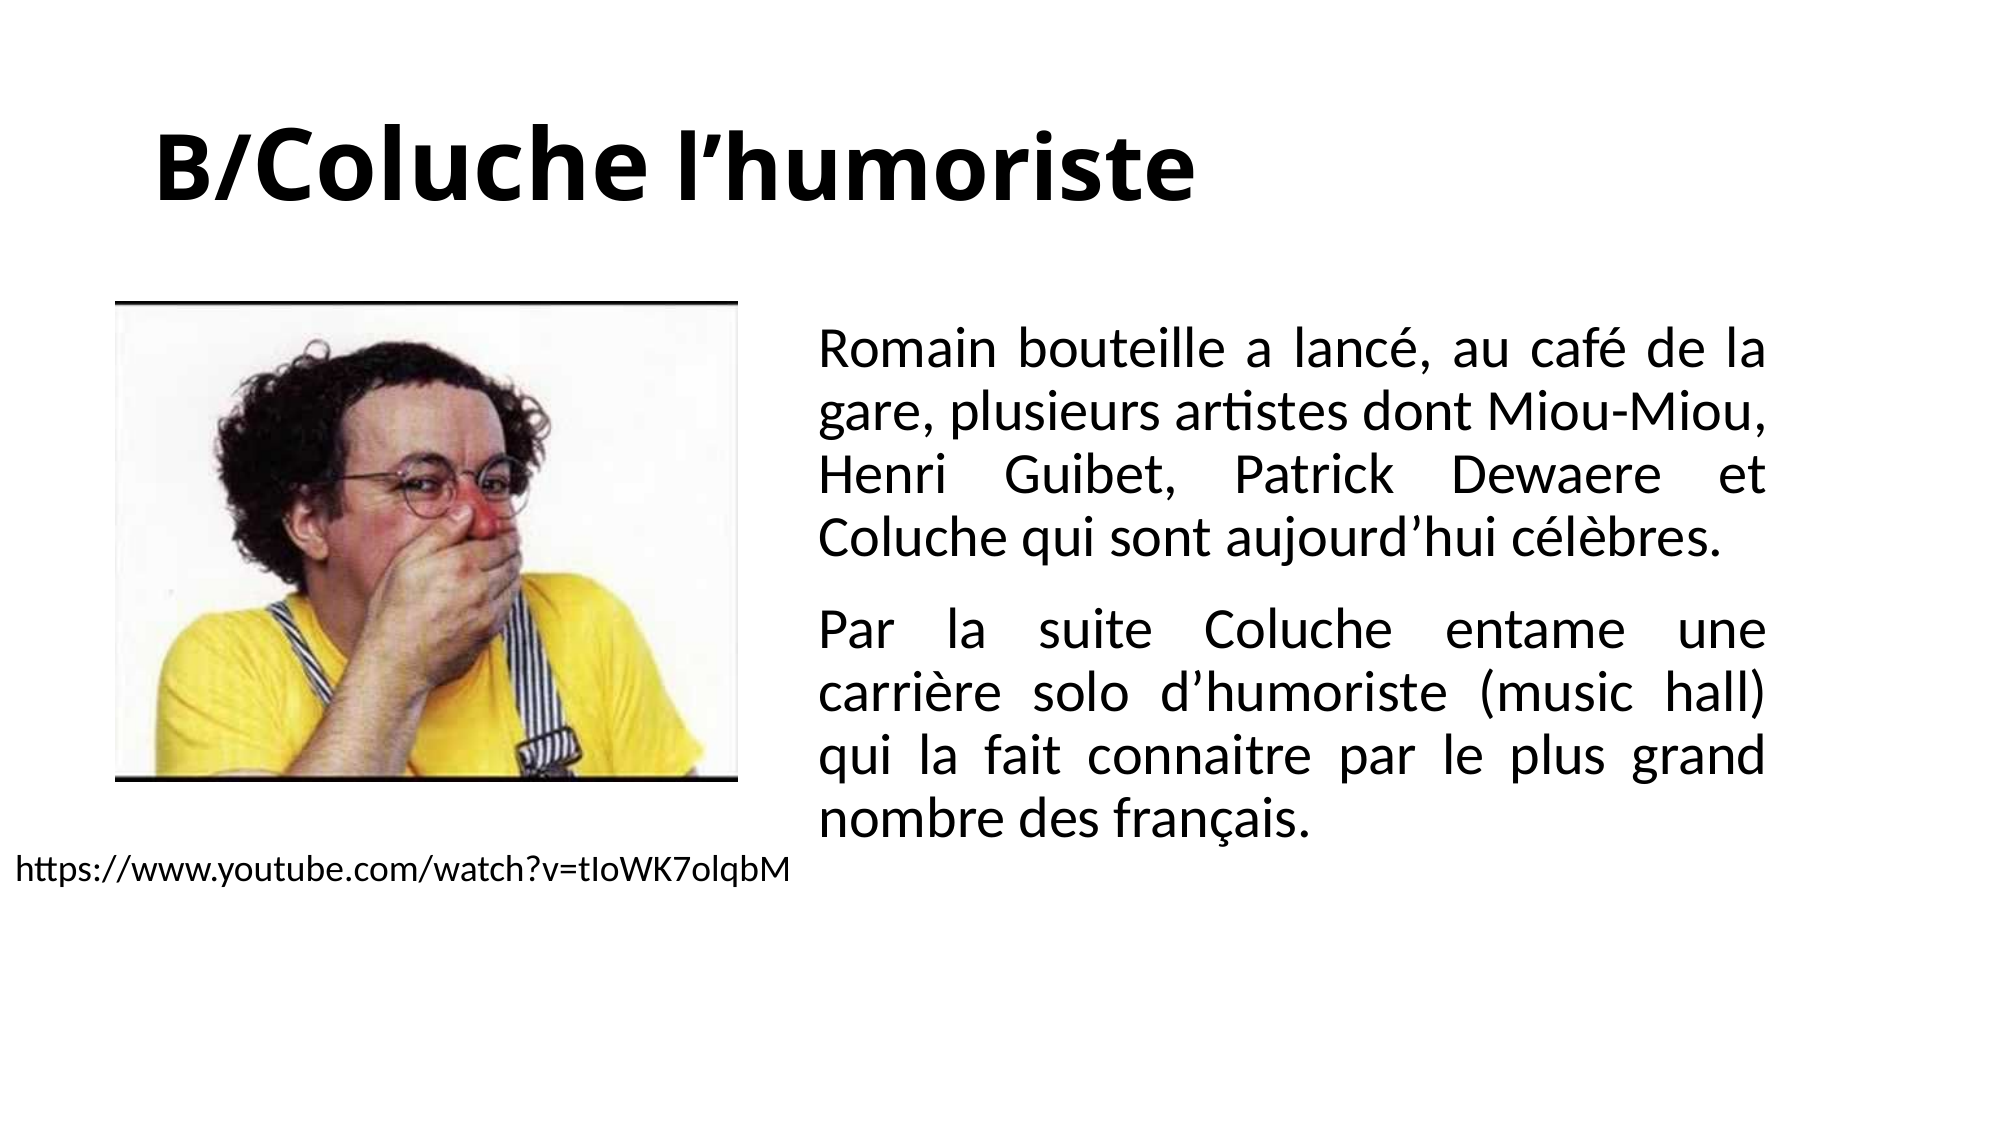

# B/Coluche l’humoriste
Romain bouteille a lancé, au café de la gare, plusieurs artistes dont Miou-Miou, Henri Guibet, Patrick Dewaere et Coluche qui sont aujourd’hui célèbres.
Par la suite Coluche entame une carrière solo d’humoriste (music hall) qui la fait connaitre par le plus grand nombre des français.
https://www.youtube.com/watch?v=tIoWK7olqbM